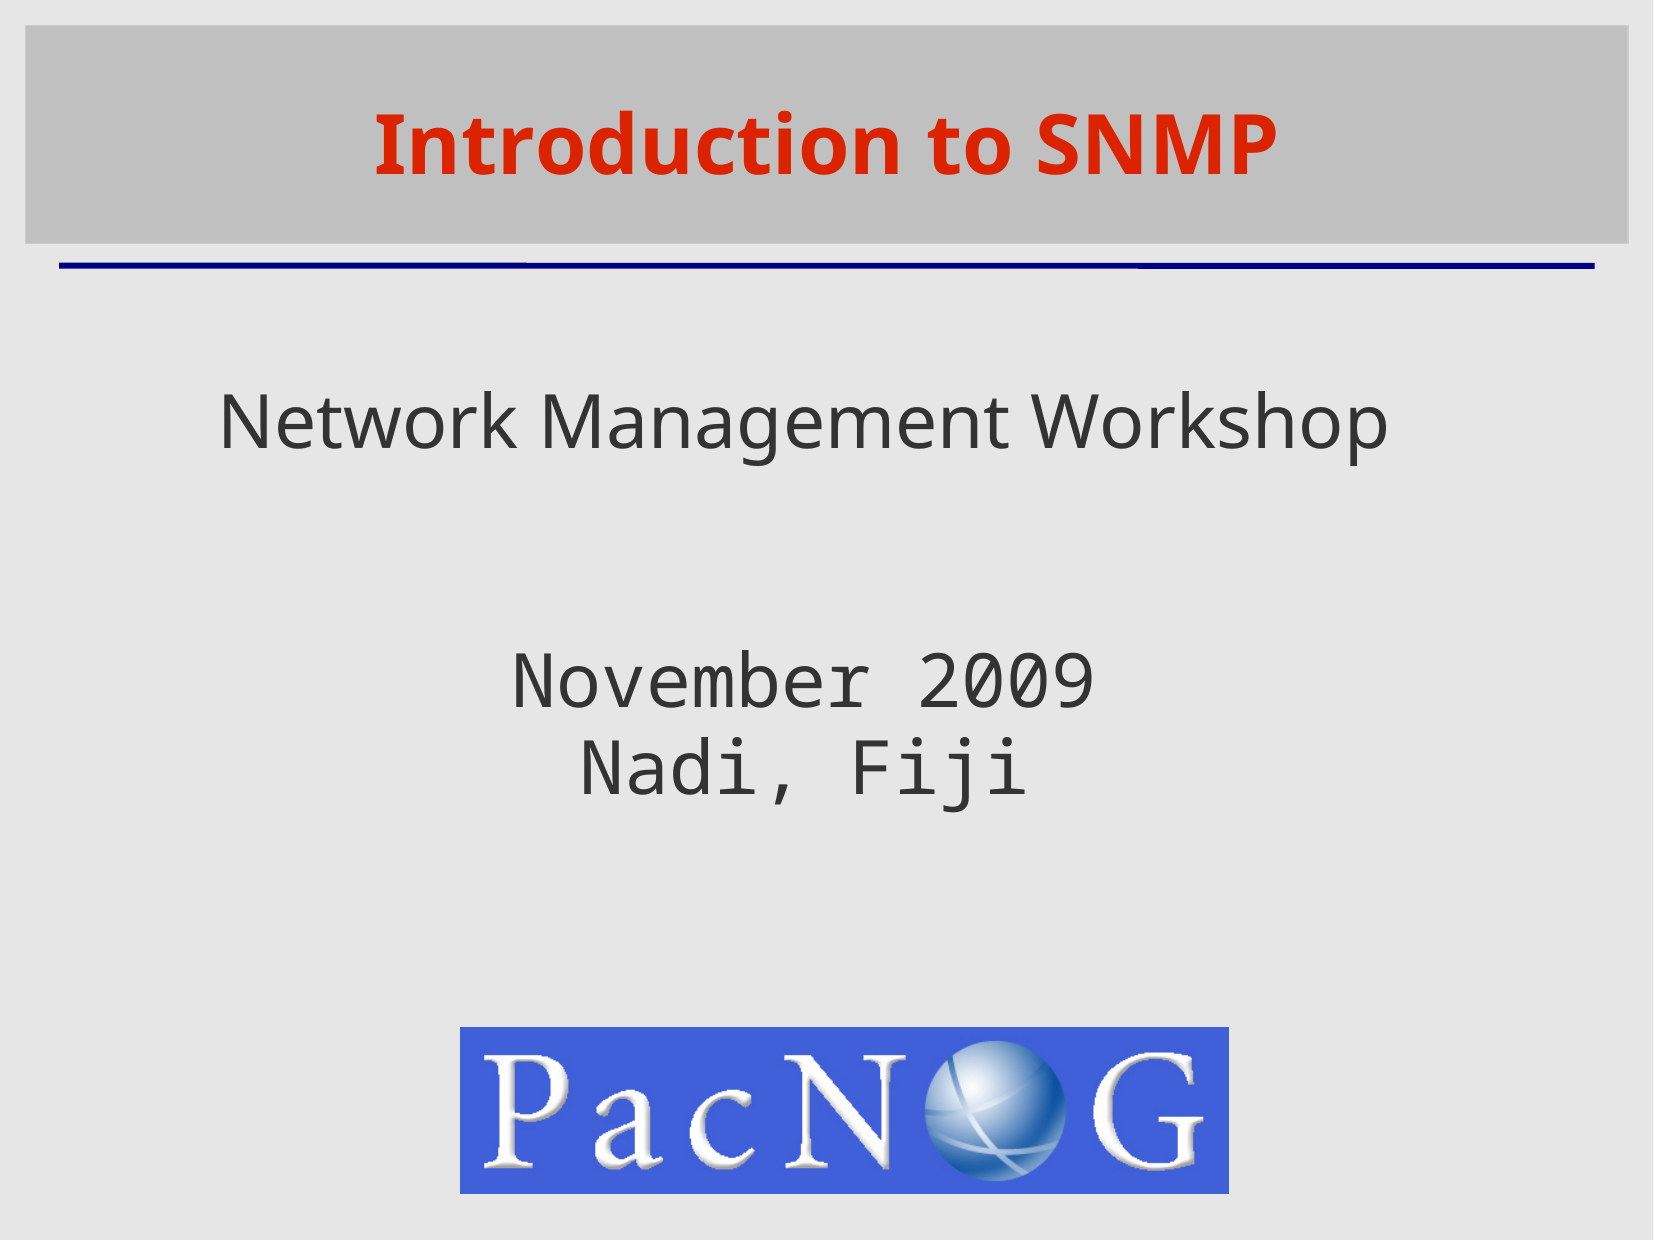

Introduction to SNMP
# Network Management Workshop
November 2009
Nadi, Fiji